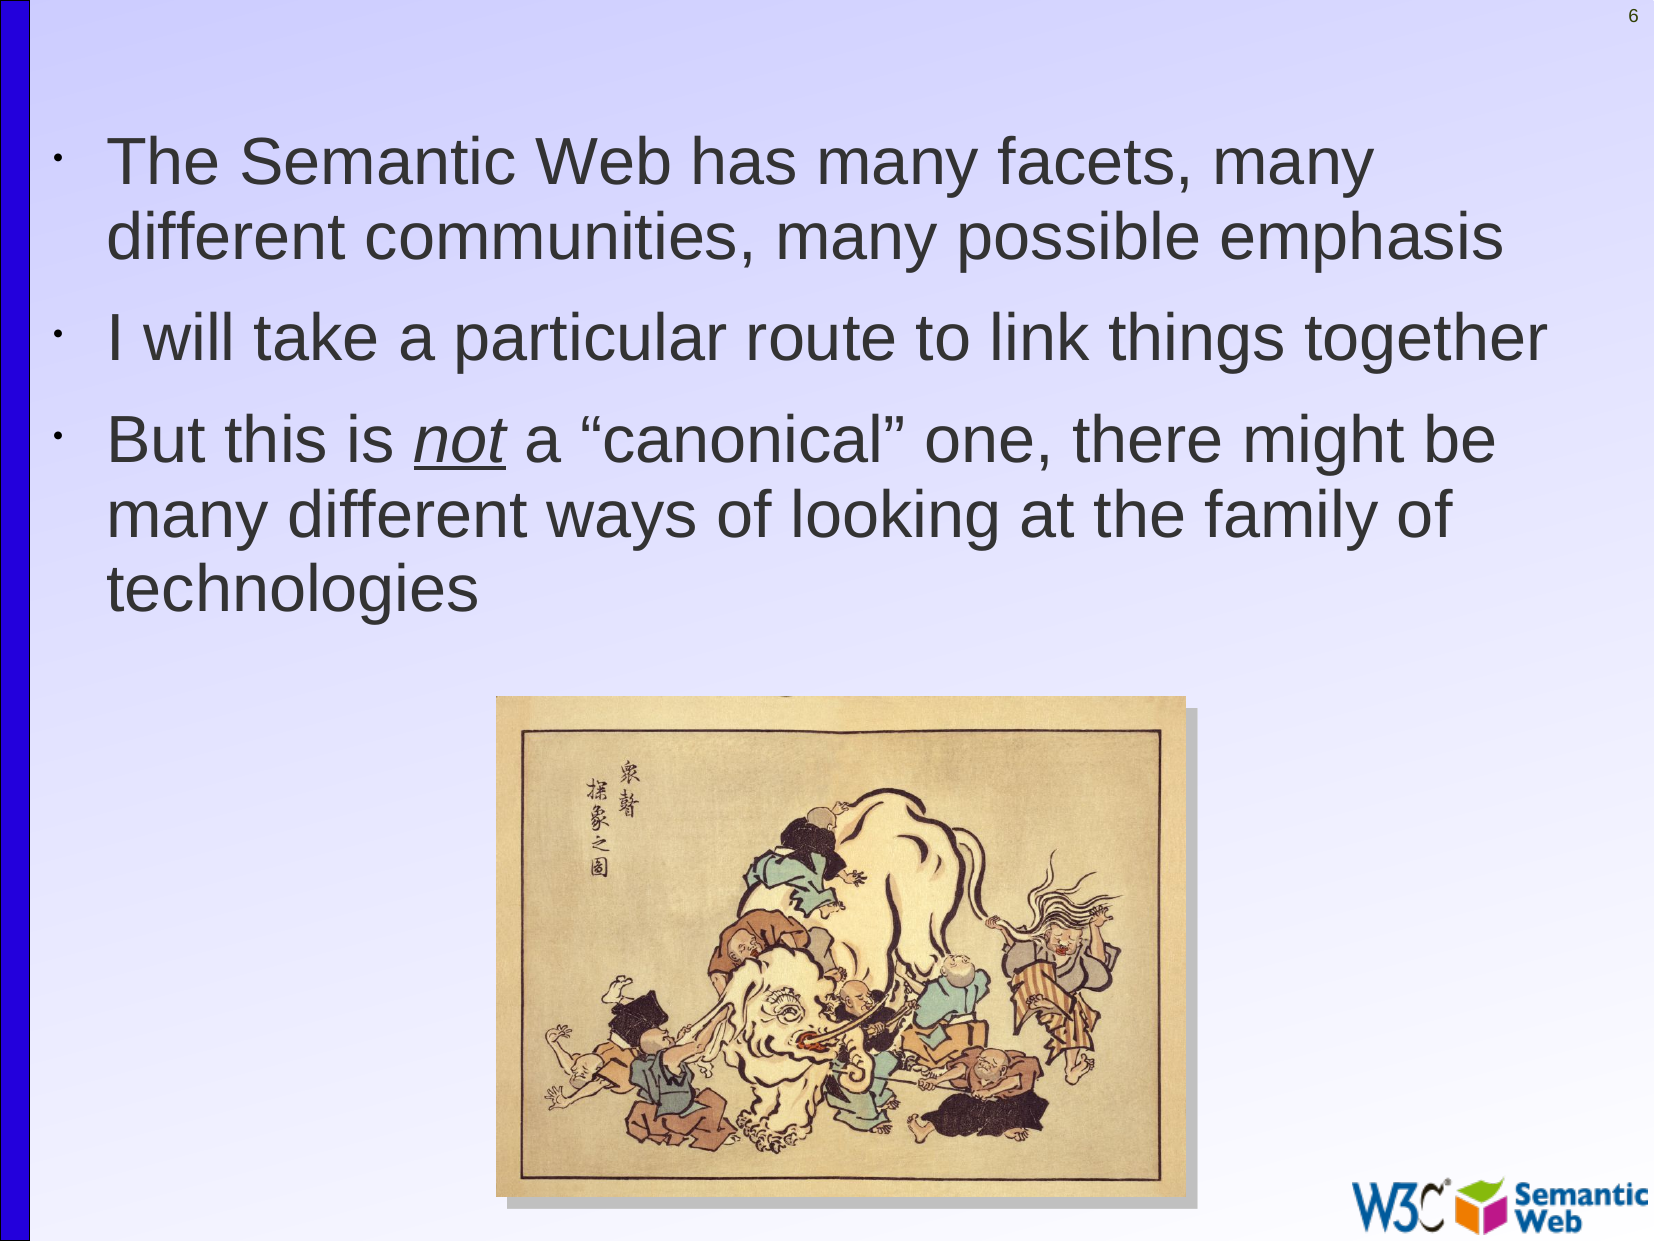

# The Semantic Web has many facets, many different communities, many possible emphasis
I will take a particular route to link things together
But this is not a “canonical” one, there might be many different ways of looking at the family of technologies